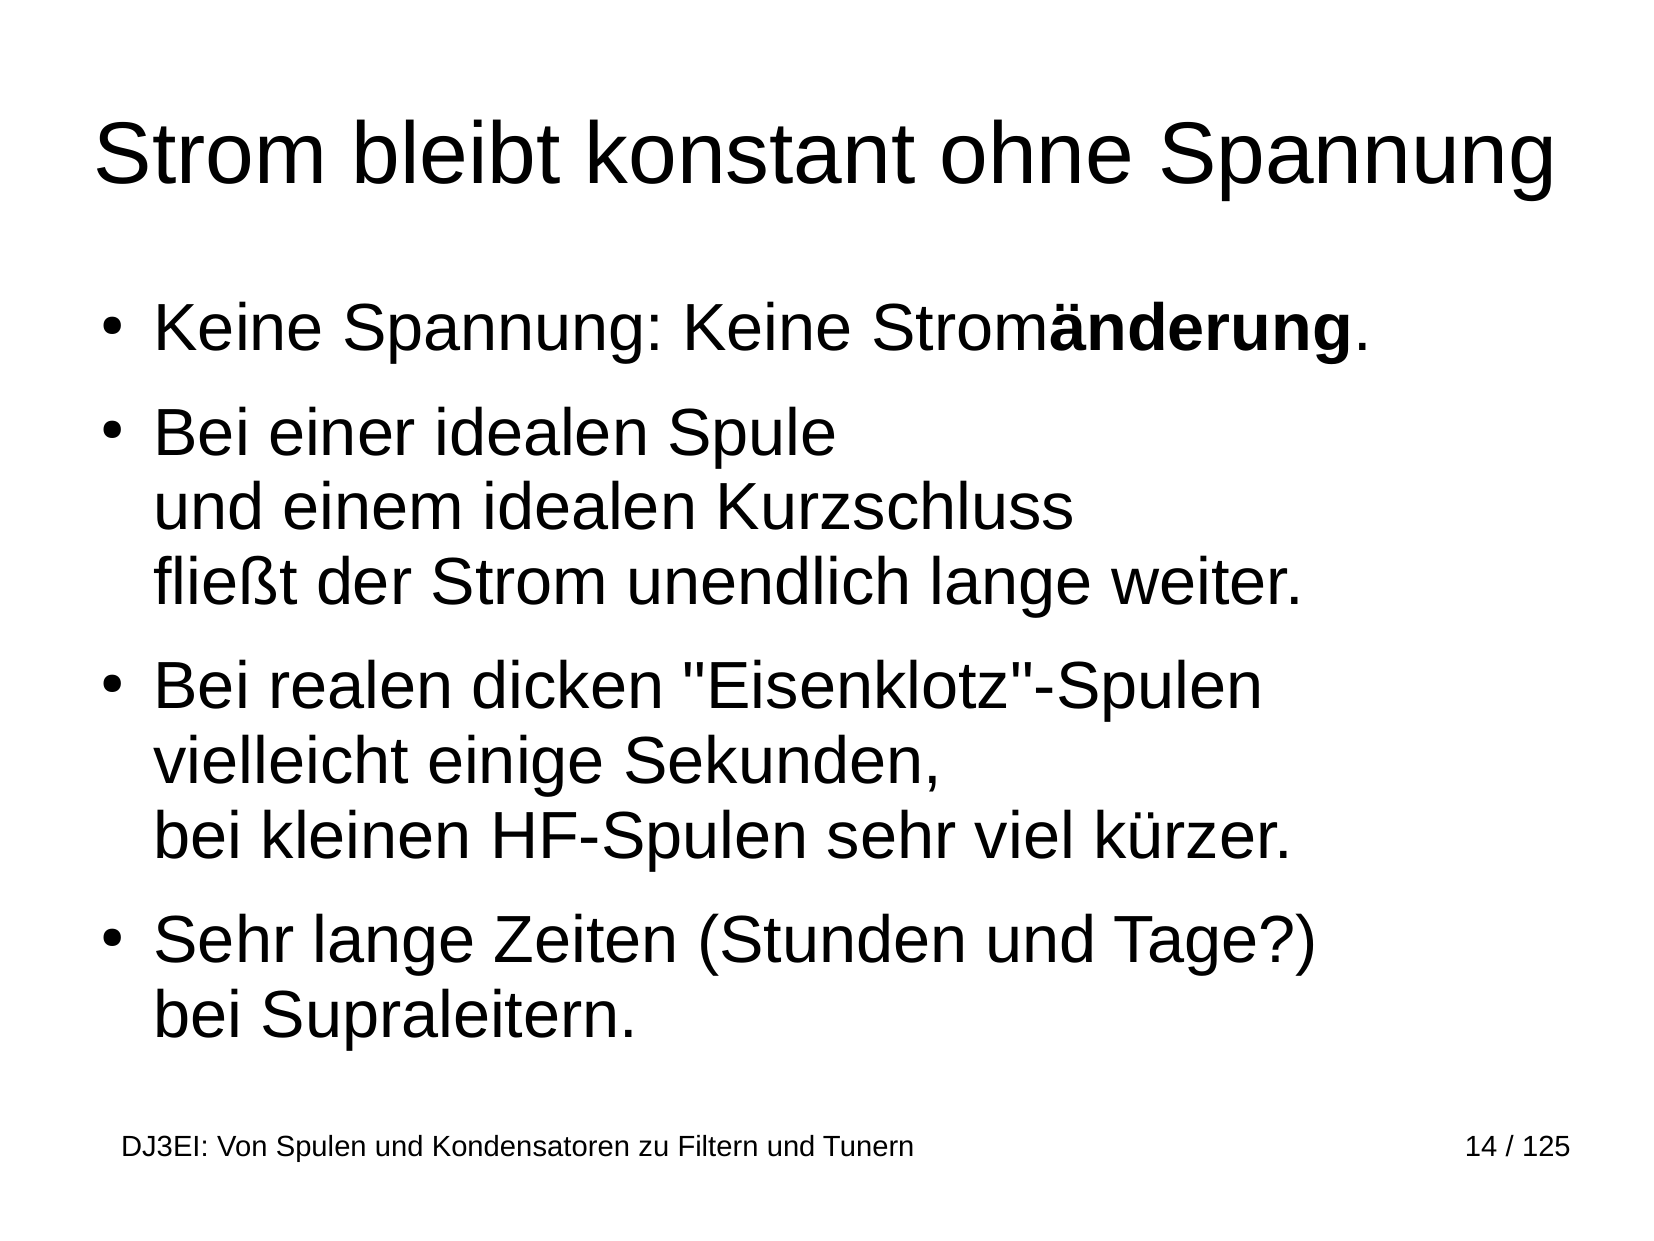

# Strom bleibt konstant ohne Spannung
Keine Spannung: Keine Stromänderung.
Bei einer idealen Spule
und einem idealen Kurzschluss
fließt der Strom unendlich lange weiter.
Bei realen dicken "Eisenklotz"-Spulen
vielleicht einige Sekunden,
bei kleinen HF-Spulen sehr viel kürzer.
Sehr lange Zeiten (Stunden und Tage?)
bei Supraleitern.